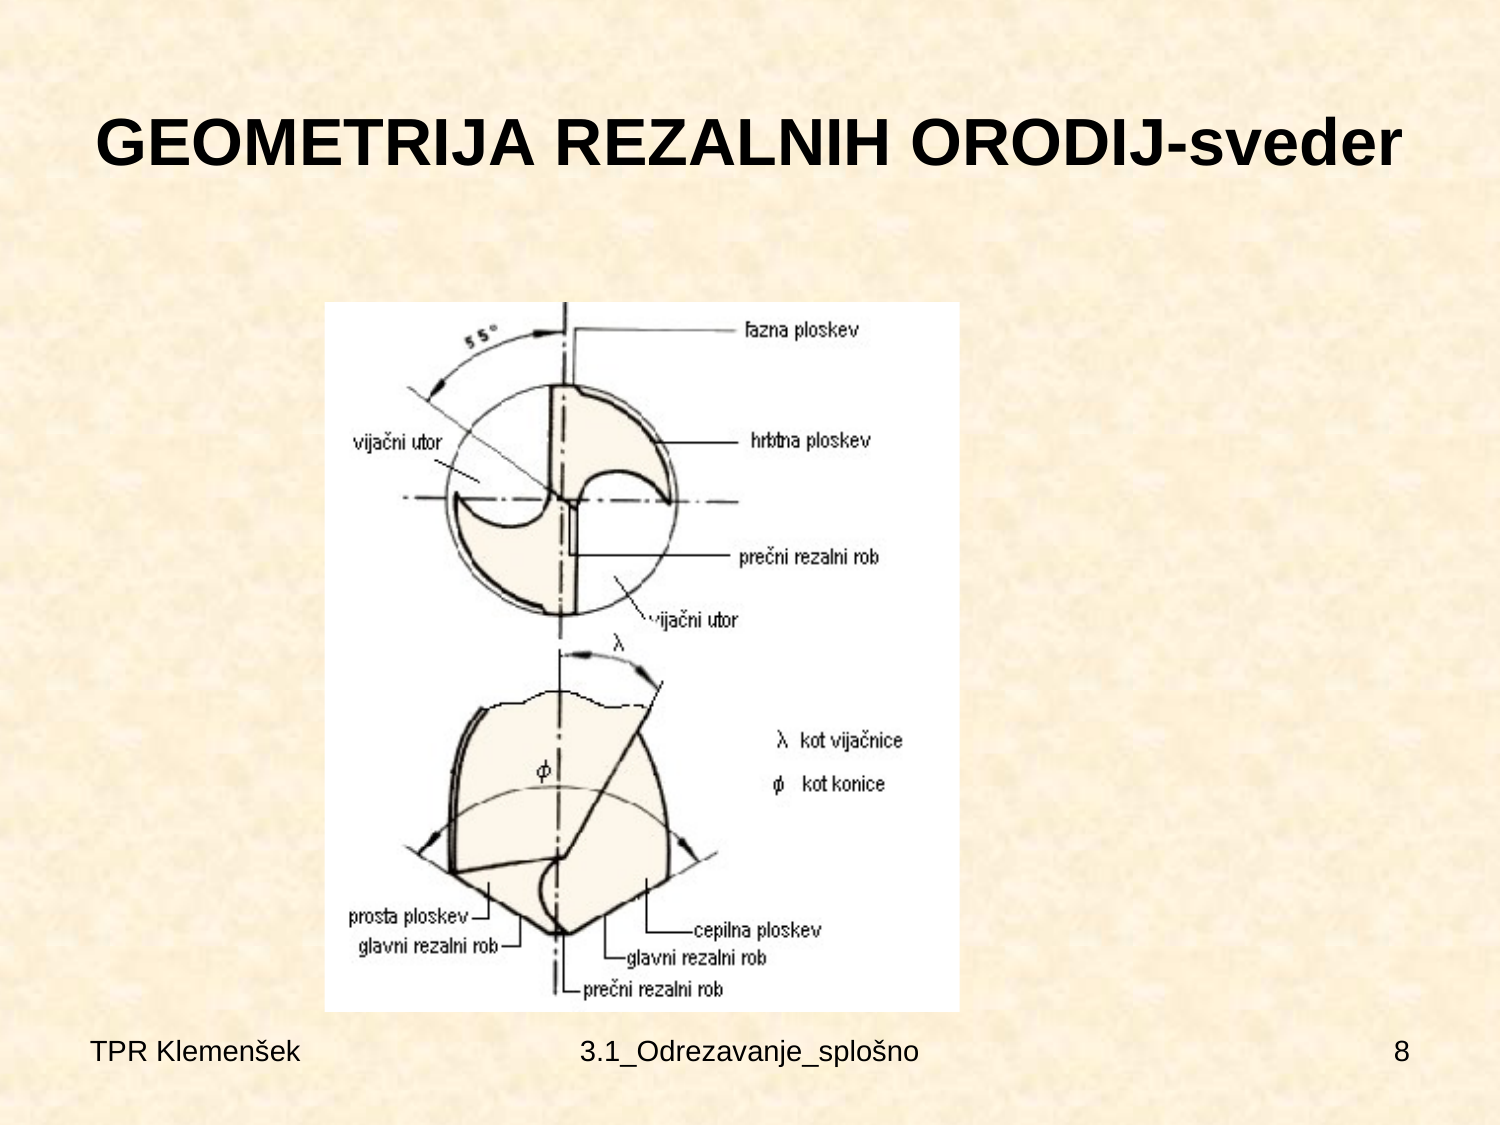

# GEOMETRIJA REZALNIH ORODIJ-sveder
TPR Klemenšek
3.1_Odrezavanje_splošno
6